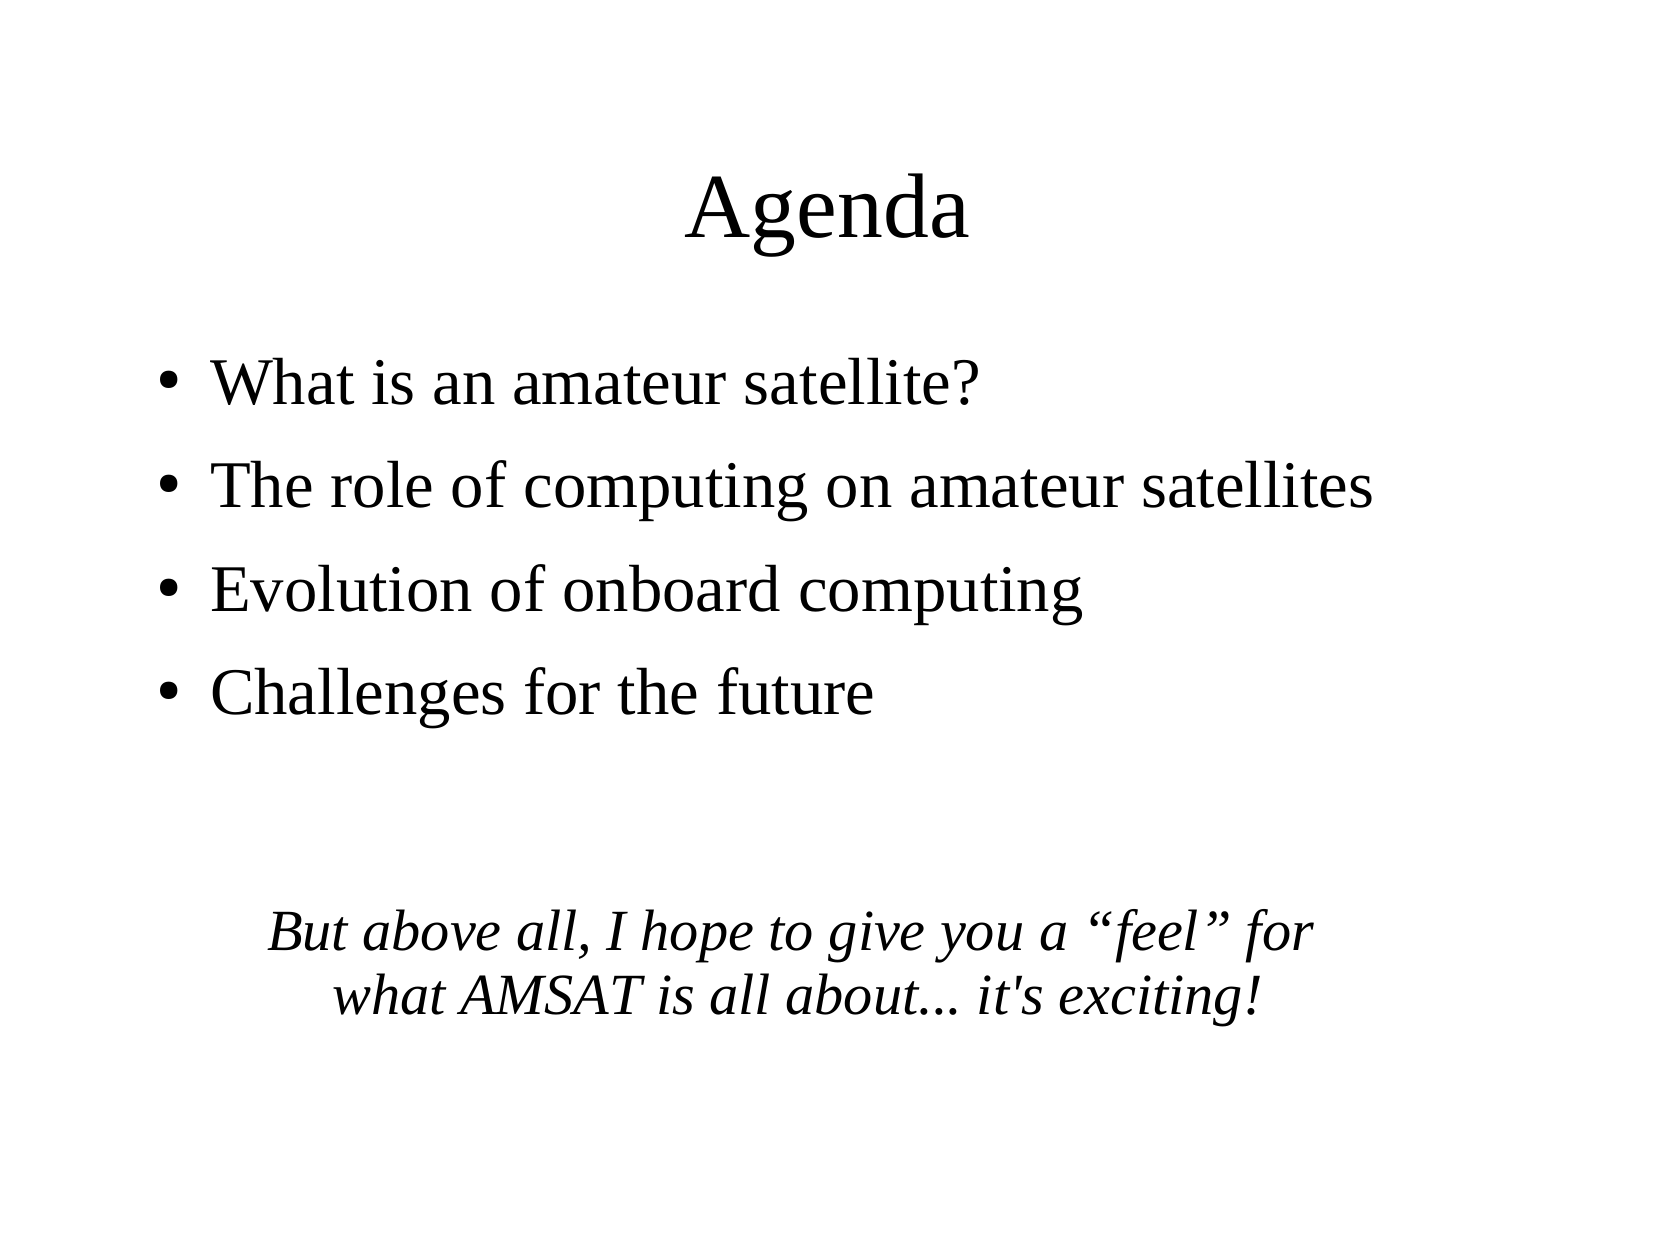

# Agenda
What is an amateur satellite?
The role of computing on amateur satellites
Evolution of onboard computing
Challenges for the future
But above all, I hope to give you a “feel” for
what AMSAT is all about... it's exciting!